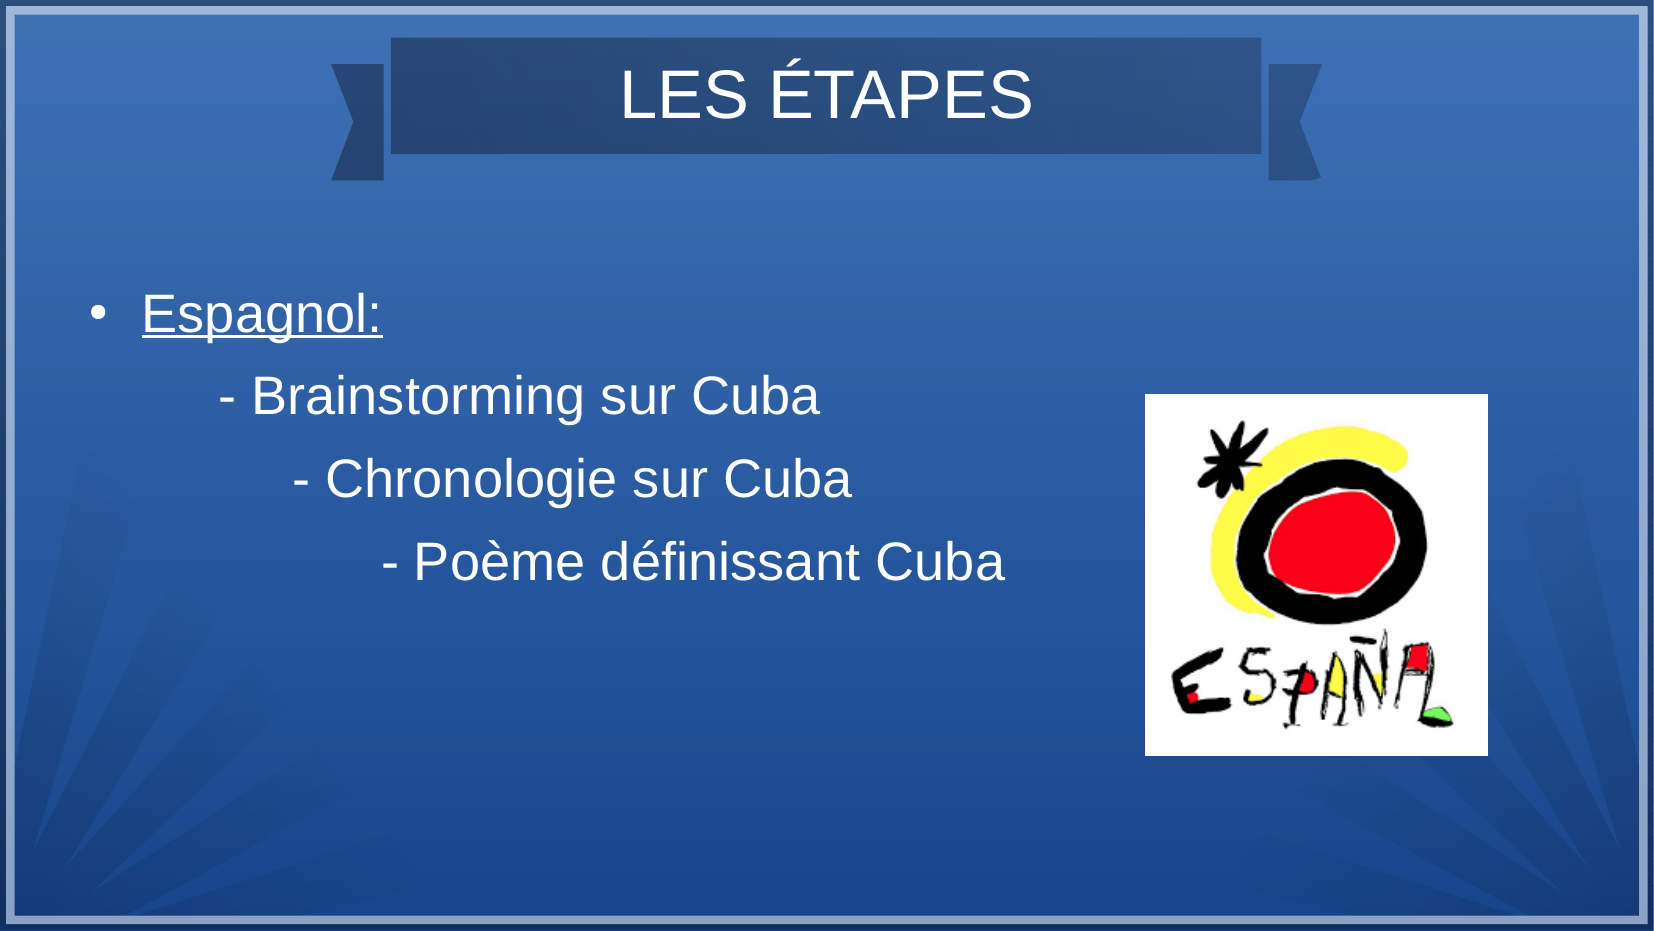

# LES ÉTAPES
Espagnol:
 	- Brainstorming sur Cuba
 		- Chronologie sur Cuba
 			 - Poème définissant Cuba